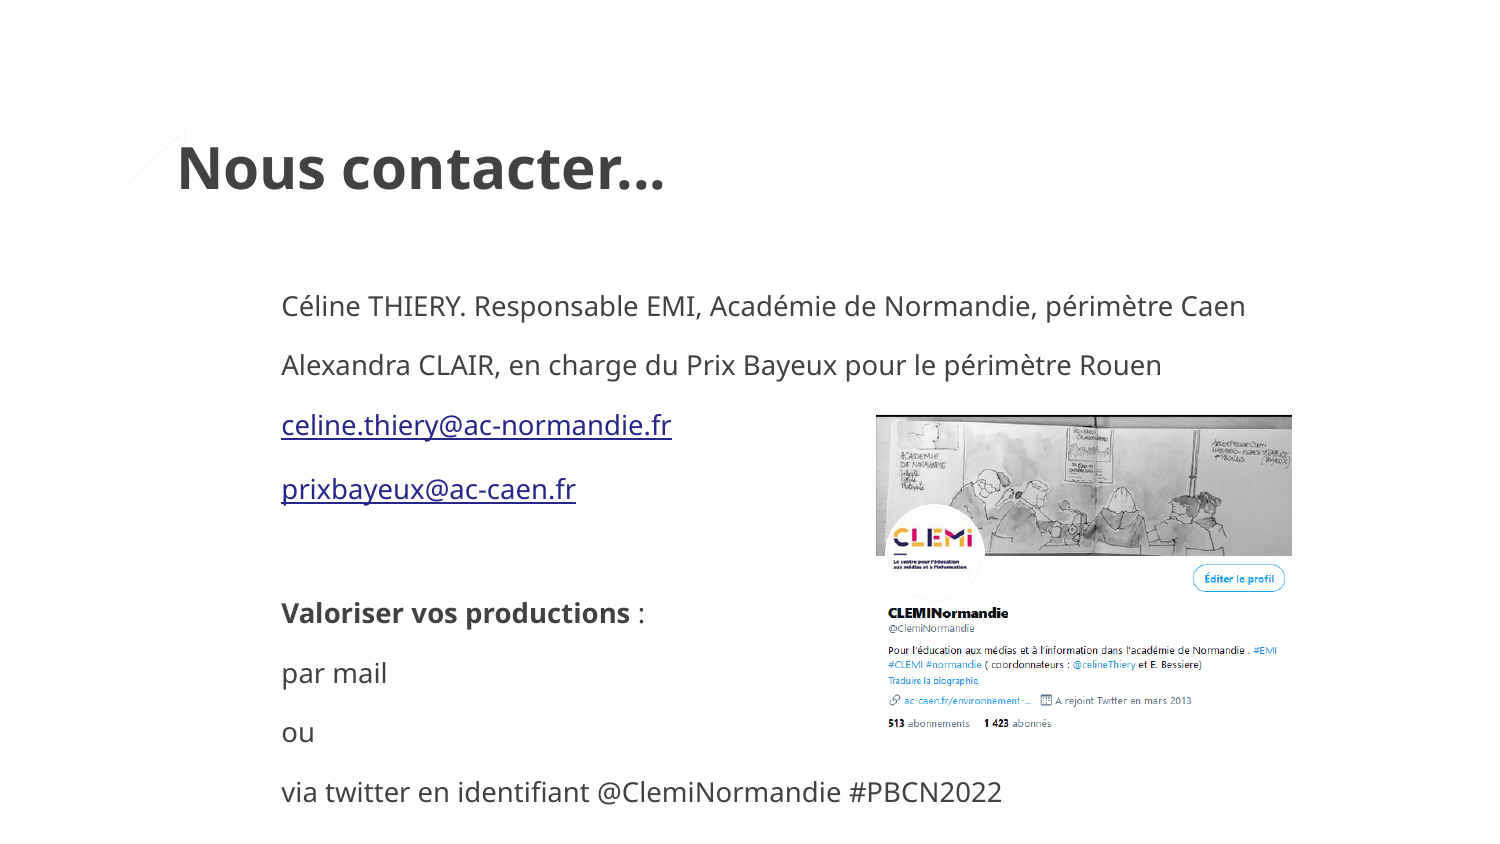

# Nous contacter...
Céline THIERY. Responsable EMI, Académie de Normandie, périmètre Caen
Alexandra CLAIR, en charge du Prix Bayeux pour le périmètre Rouen
celine.thiery@ac-normandie.fr
prixbayeux@ac-caen.fr
Valoriser vos productions :
par mail
ou
via twitter en identifiant @ClemiNormandie #PBCN2022